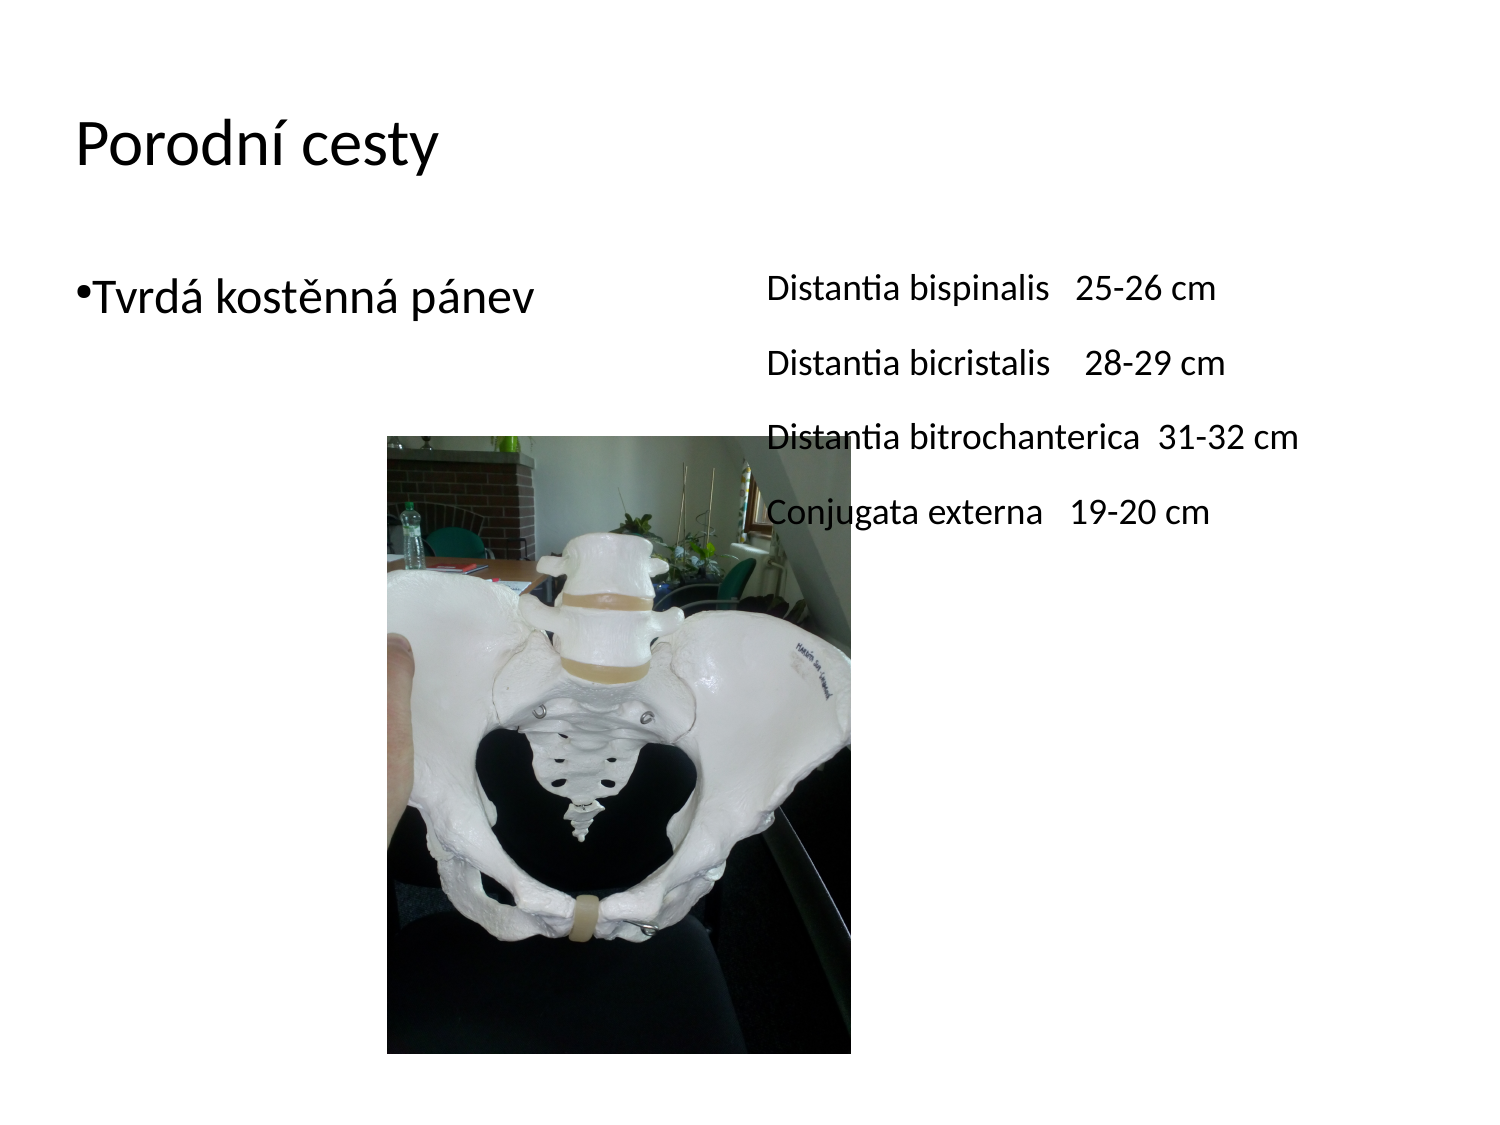

# Porodní cesty
Tvrdá kostěnná pánev
Distantia bispinalis 25-26 cm
Distantia bicristalis 28-29 cm
Distantia bitrochanterica 31-32 cm
Conjugata externa 19-20 cm